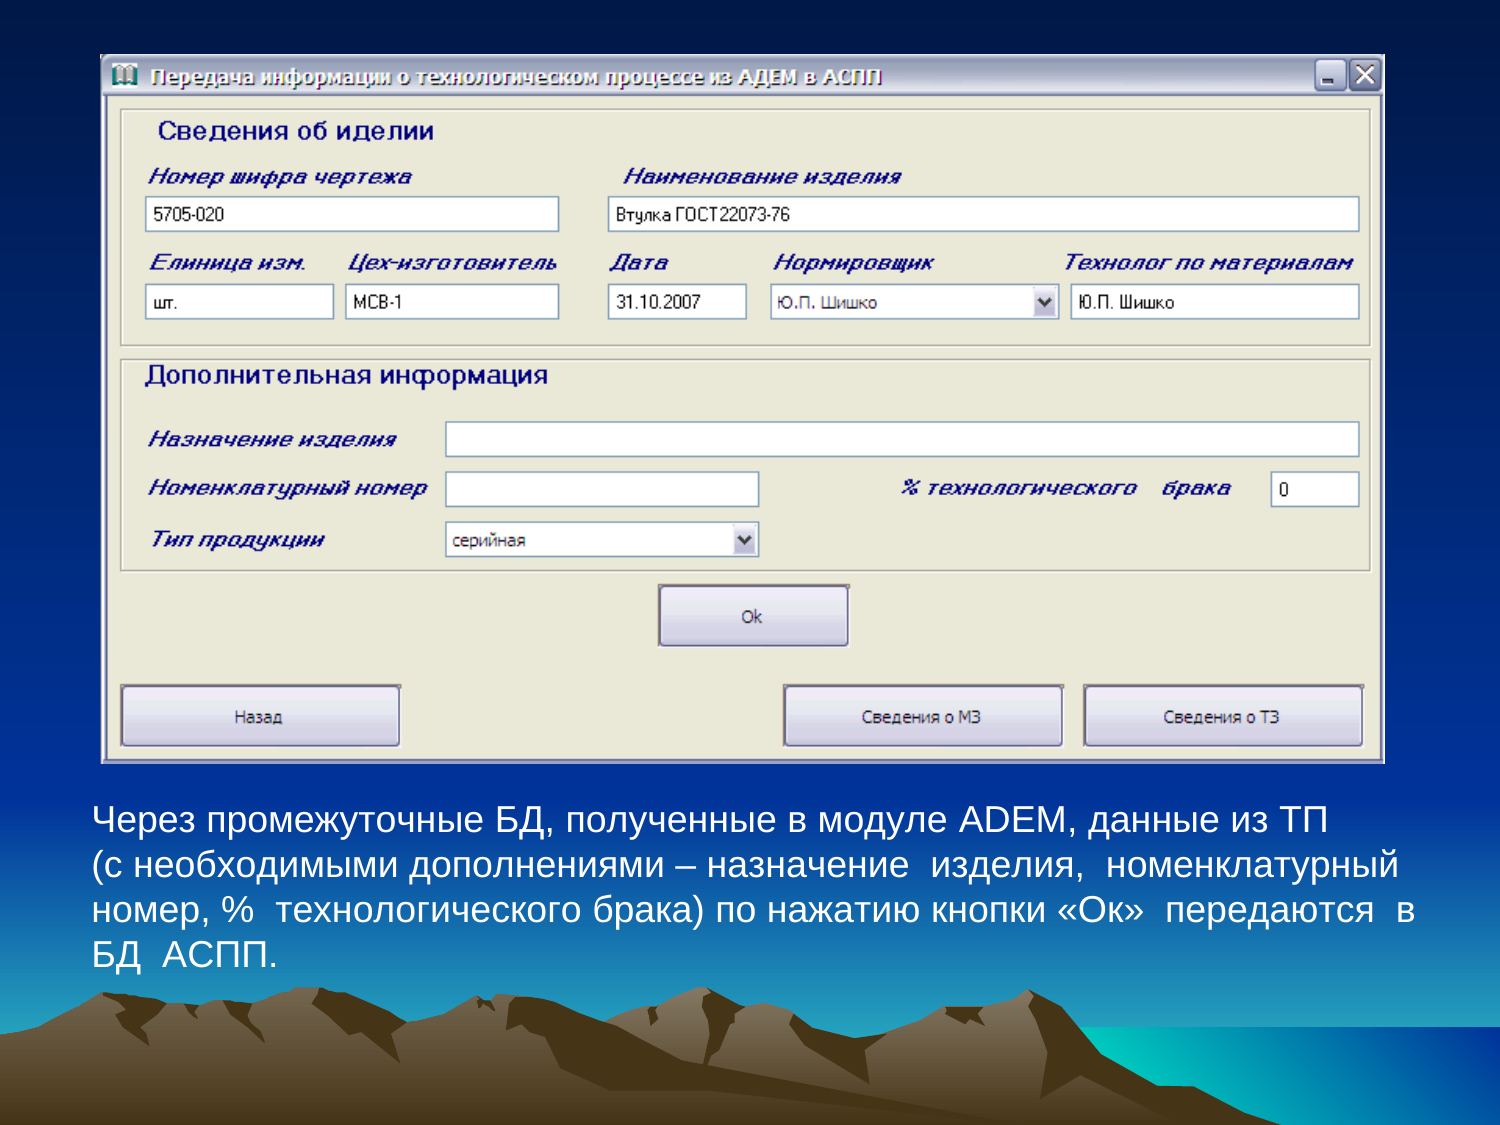

Через промежуточные БД, полученные в модуле ADEM, данные из ТП
(с необходимыми дополнениями – назначение изделия, номенклатурный номер, % технологического брака) по нажатию кнопки «Ок» передаются в БД АСПП.